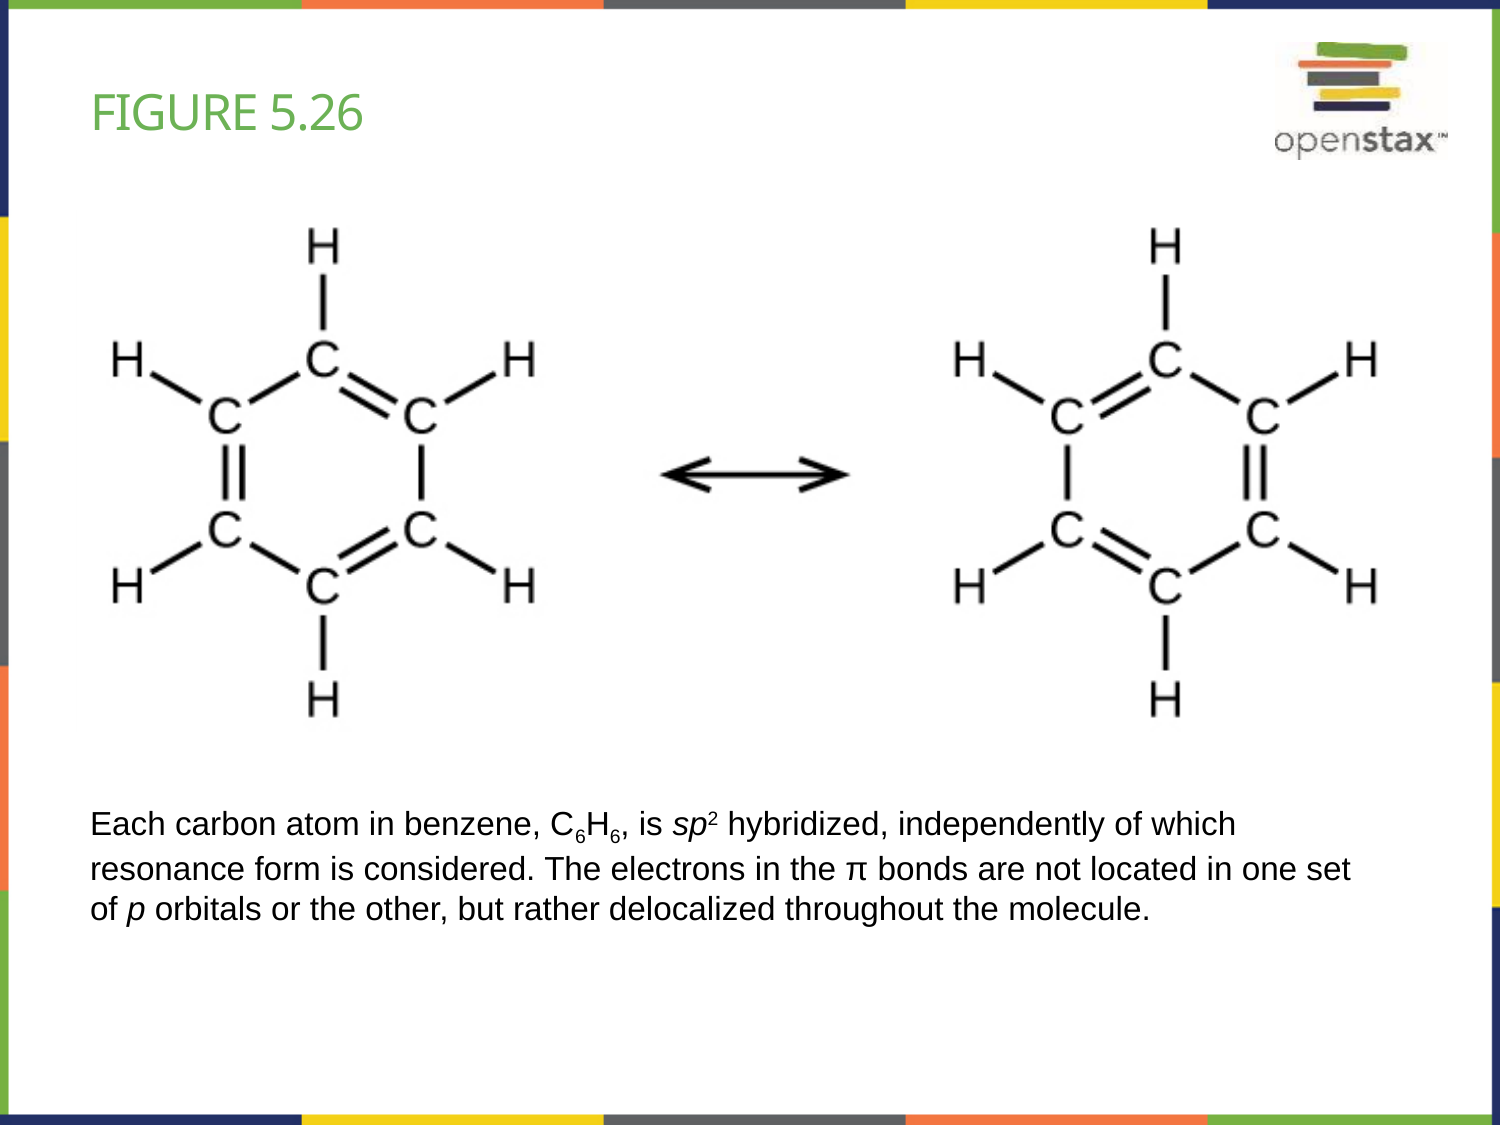

# Figure 5.26
Each carbon atom in benzene, C6H6, is sp2 hybridized, independently of which resonance form is considered. The electrons in the π bonds are not located in one set of p orbitals or the other, but rather delocalized throughout the molecule.